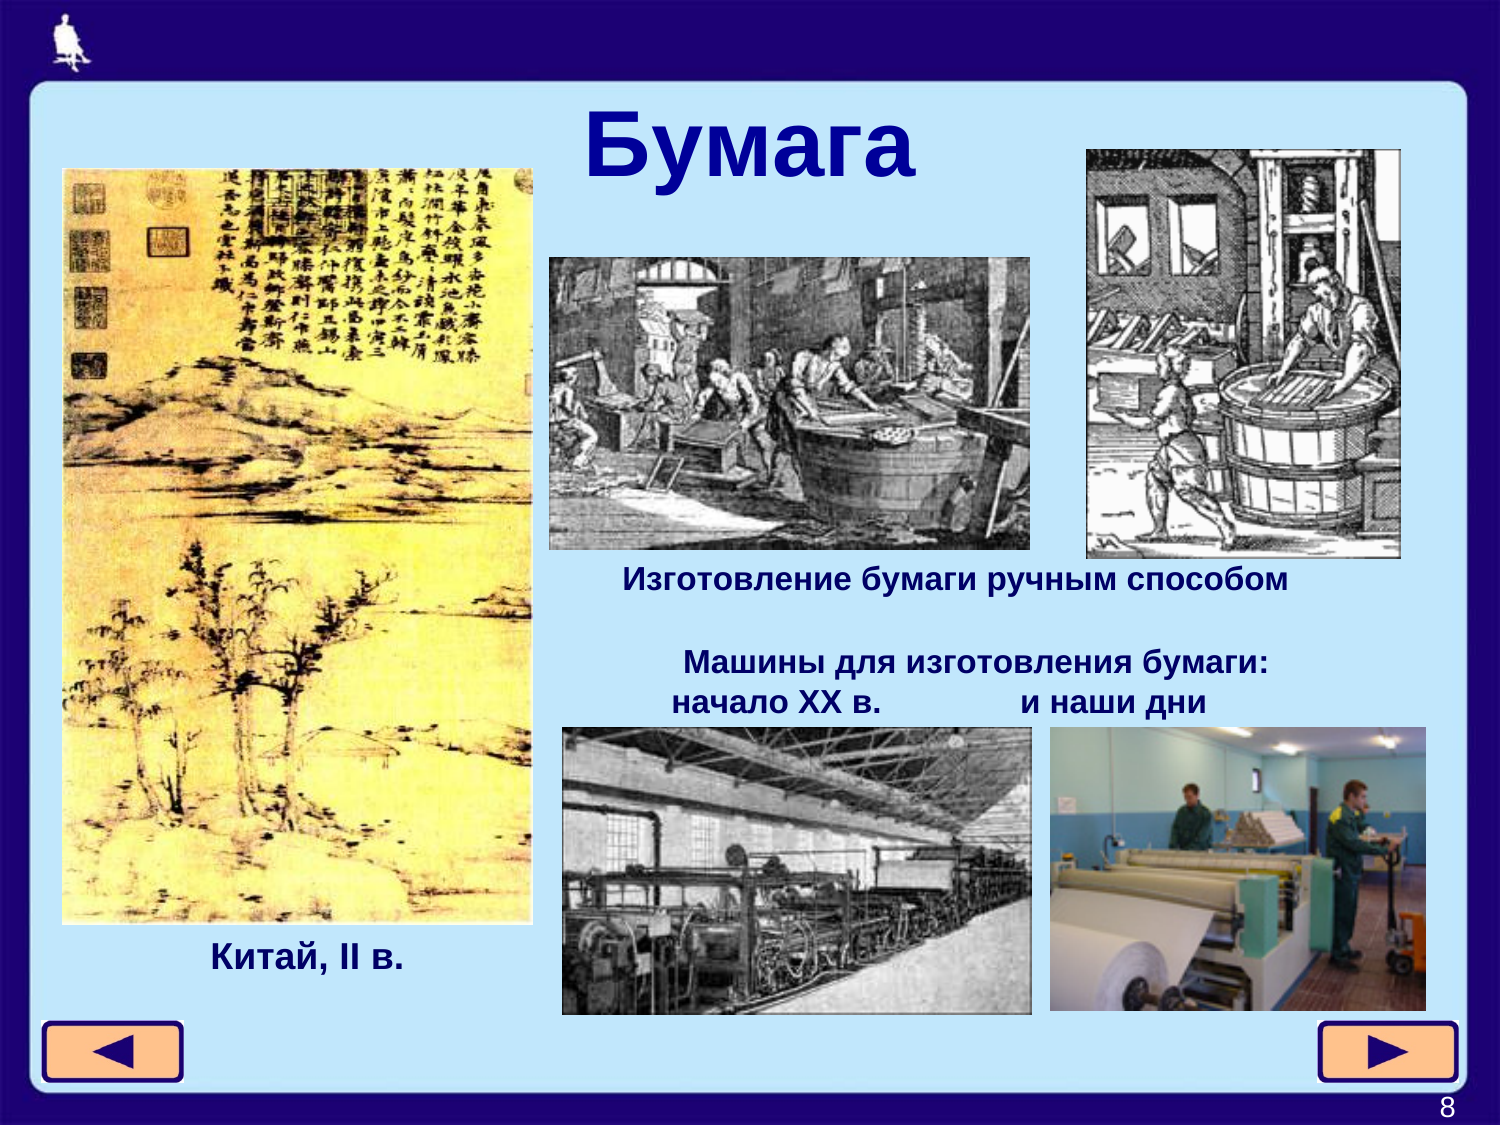

# Бумага
Изготовление бумаги ручным способом
Машины для изготовления бумаги:
начало XX в. и наши дни
Китай, II в.